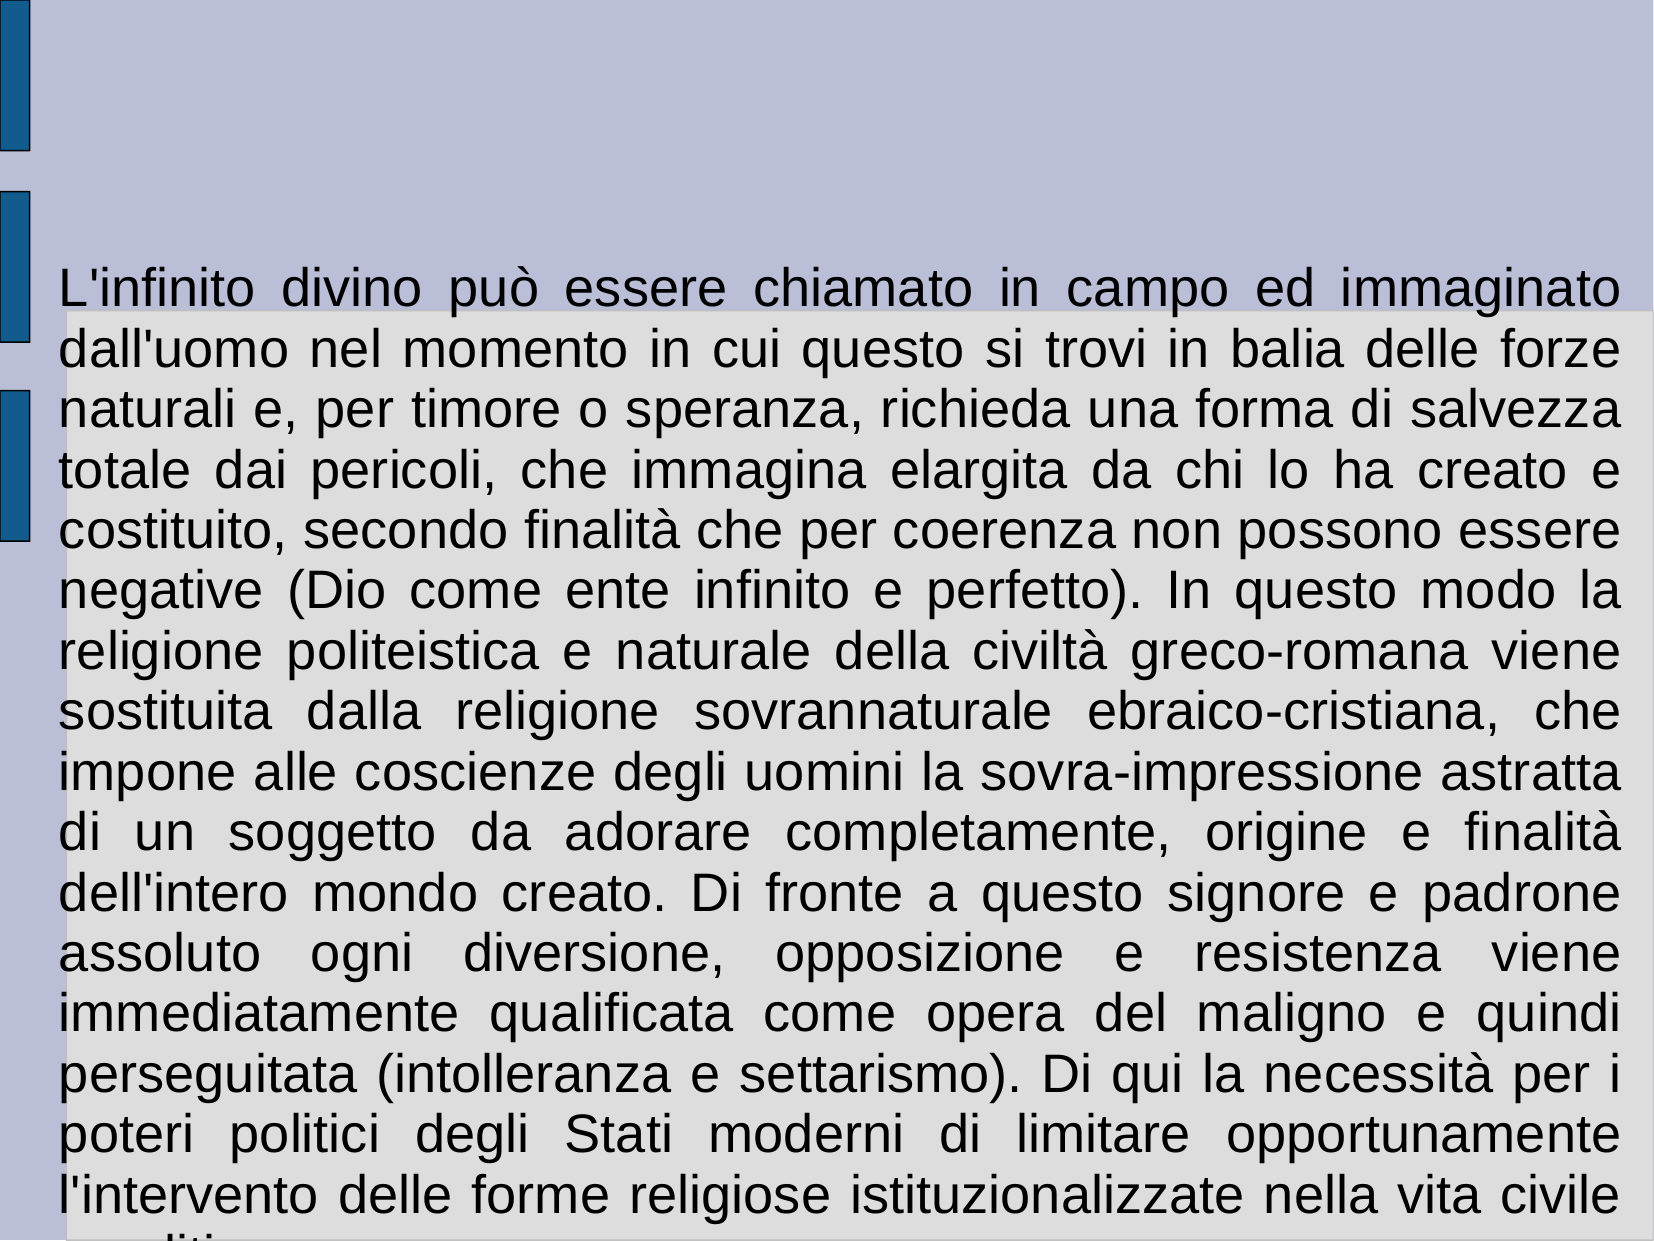

#
L'infinito divino può essere chiamato in campo ed immaginato dall'uomo nel momento in cui questo si trovi in balia delle forze naturali e, per timore o speranza, richieda una forma di salvezza totale dai pericoli, che immagina elargita da chi lo ha creato e costituito, secondo finalità che per coerenza non possono essere negative (Dio come ente infinito e perfetto). In questo modo la religione politeistica e naturale della civiltà greco-romana viene sostituita dalla religione sovrannaturale ebraico-cristiana, che impone alle coscienze degli uomini la sovra-impressione astratta di un soggetto da adorare completamente, origine e finalità dell'intero mondo creato. Di fronte a questo signore e padrone assoluto ogni diversione, opposizione e resistenza viene immediatamente qualificata come opera del maligno e quindi perseguitata (intolleranza e settarismo). Di qui la necessità per i poteri politici degli Stati moderni di limitare opportunamente l'intervento delle forme religiose istituzionalizzate nella vita civile e politica.